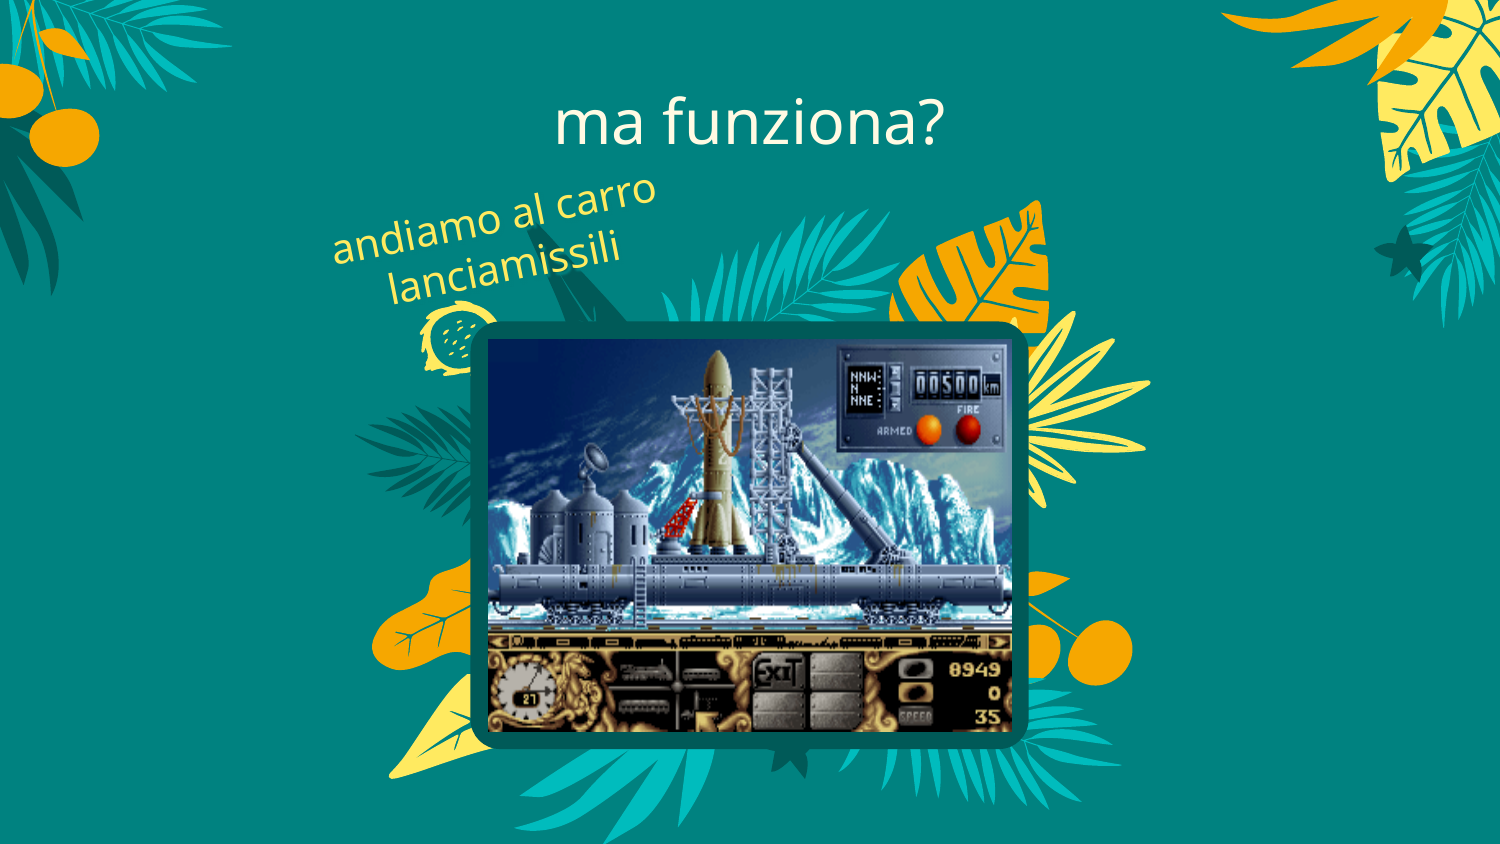

# ma funziona?
andiamo al carro lanciamissili